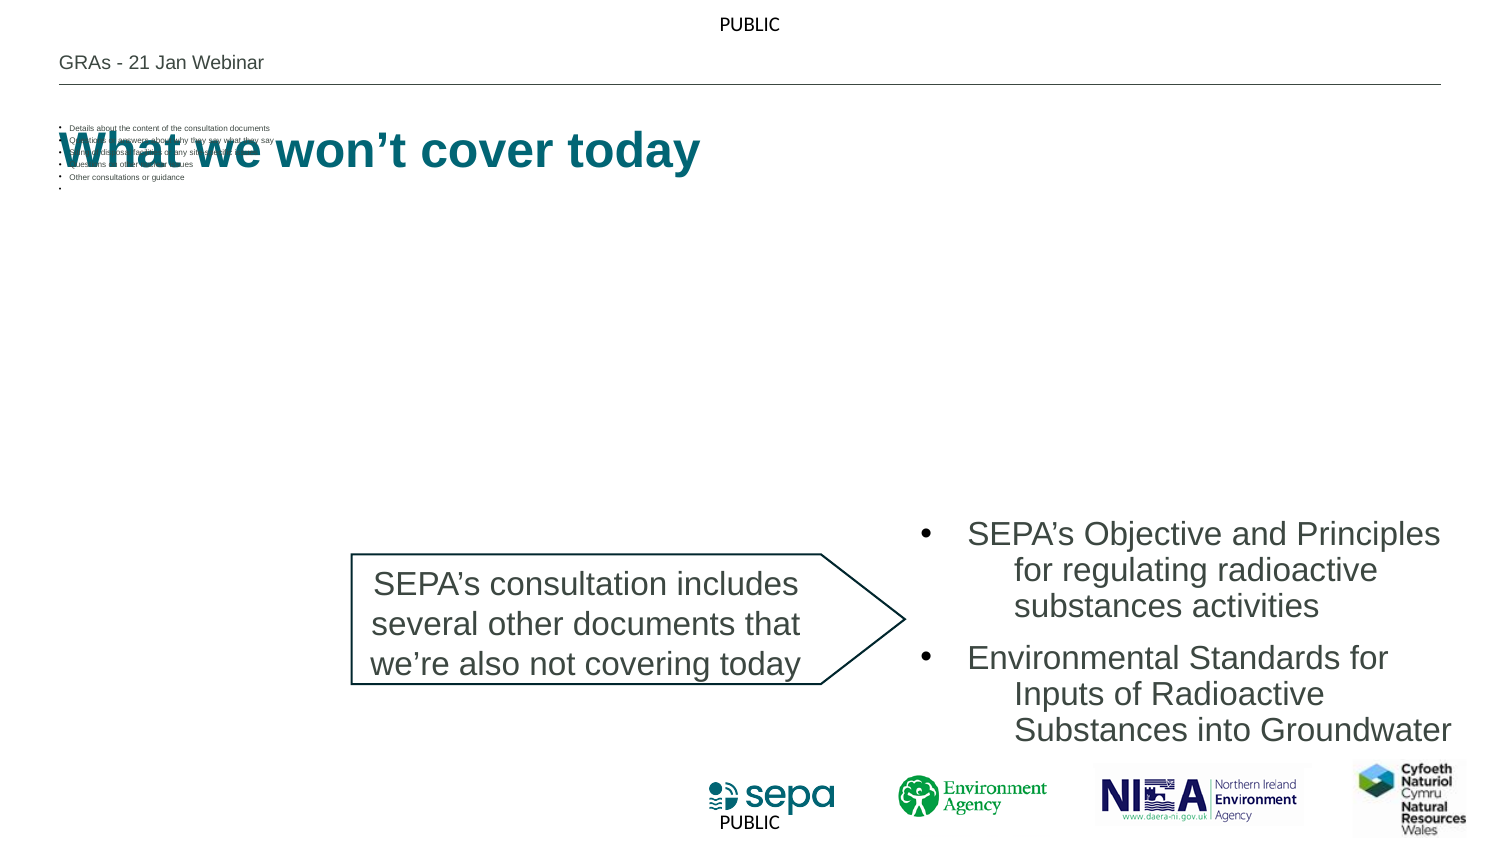

GRAs - 21 Jan Webinar
# What we won’t cover today
Details about the content of the consultation documents
Questions or answers about why they say what they say
Siting of disposal facilities or any site-specific issues
Questions on other nuclear issues
Other consultations or guidance
SEPA’s Objective and Principles for regulating radioactive substances activities
Environmental Standards for Inputs of Radioactive Substances into Groundwater
SEPA’s consultation includes several other documents that we’re also not covering today